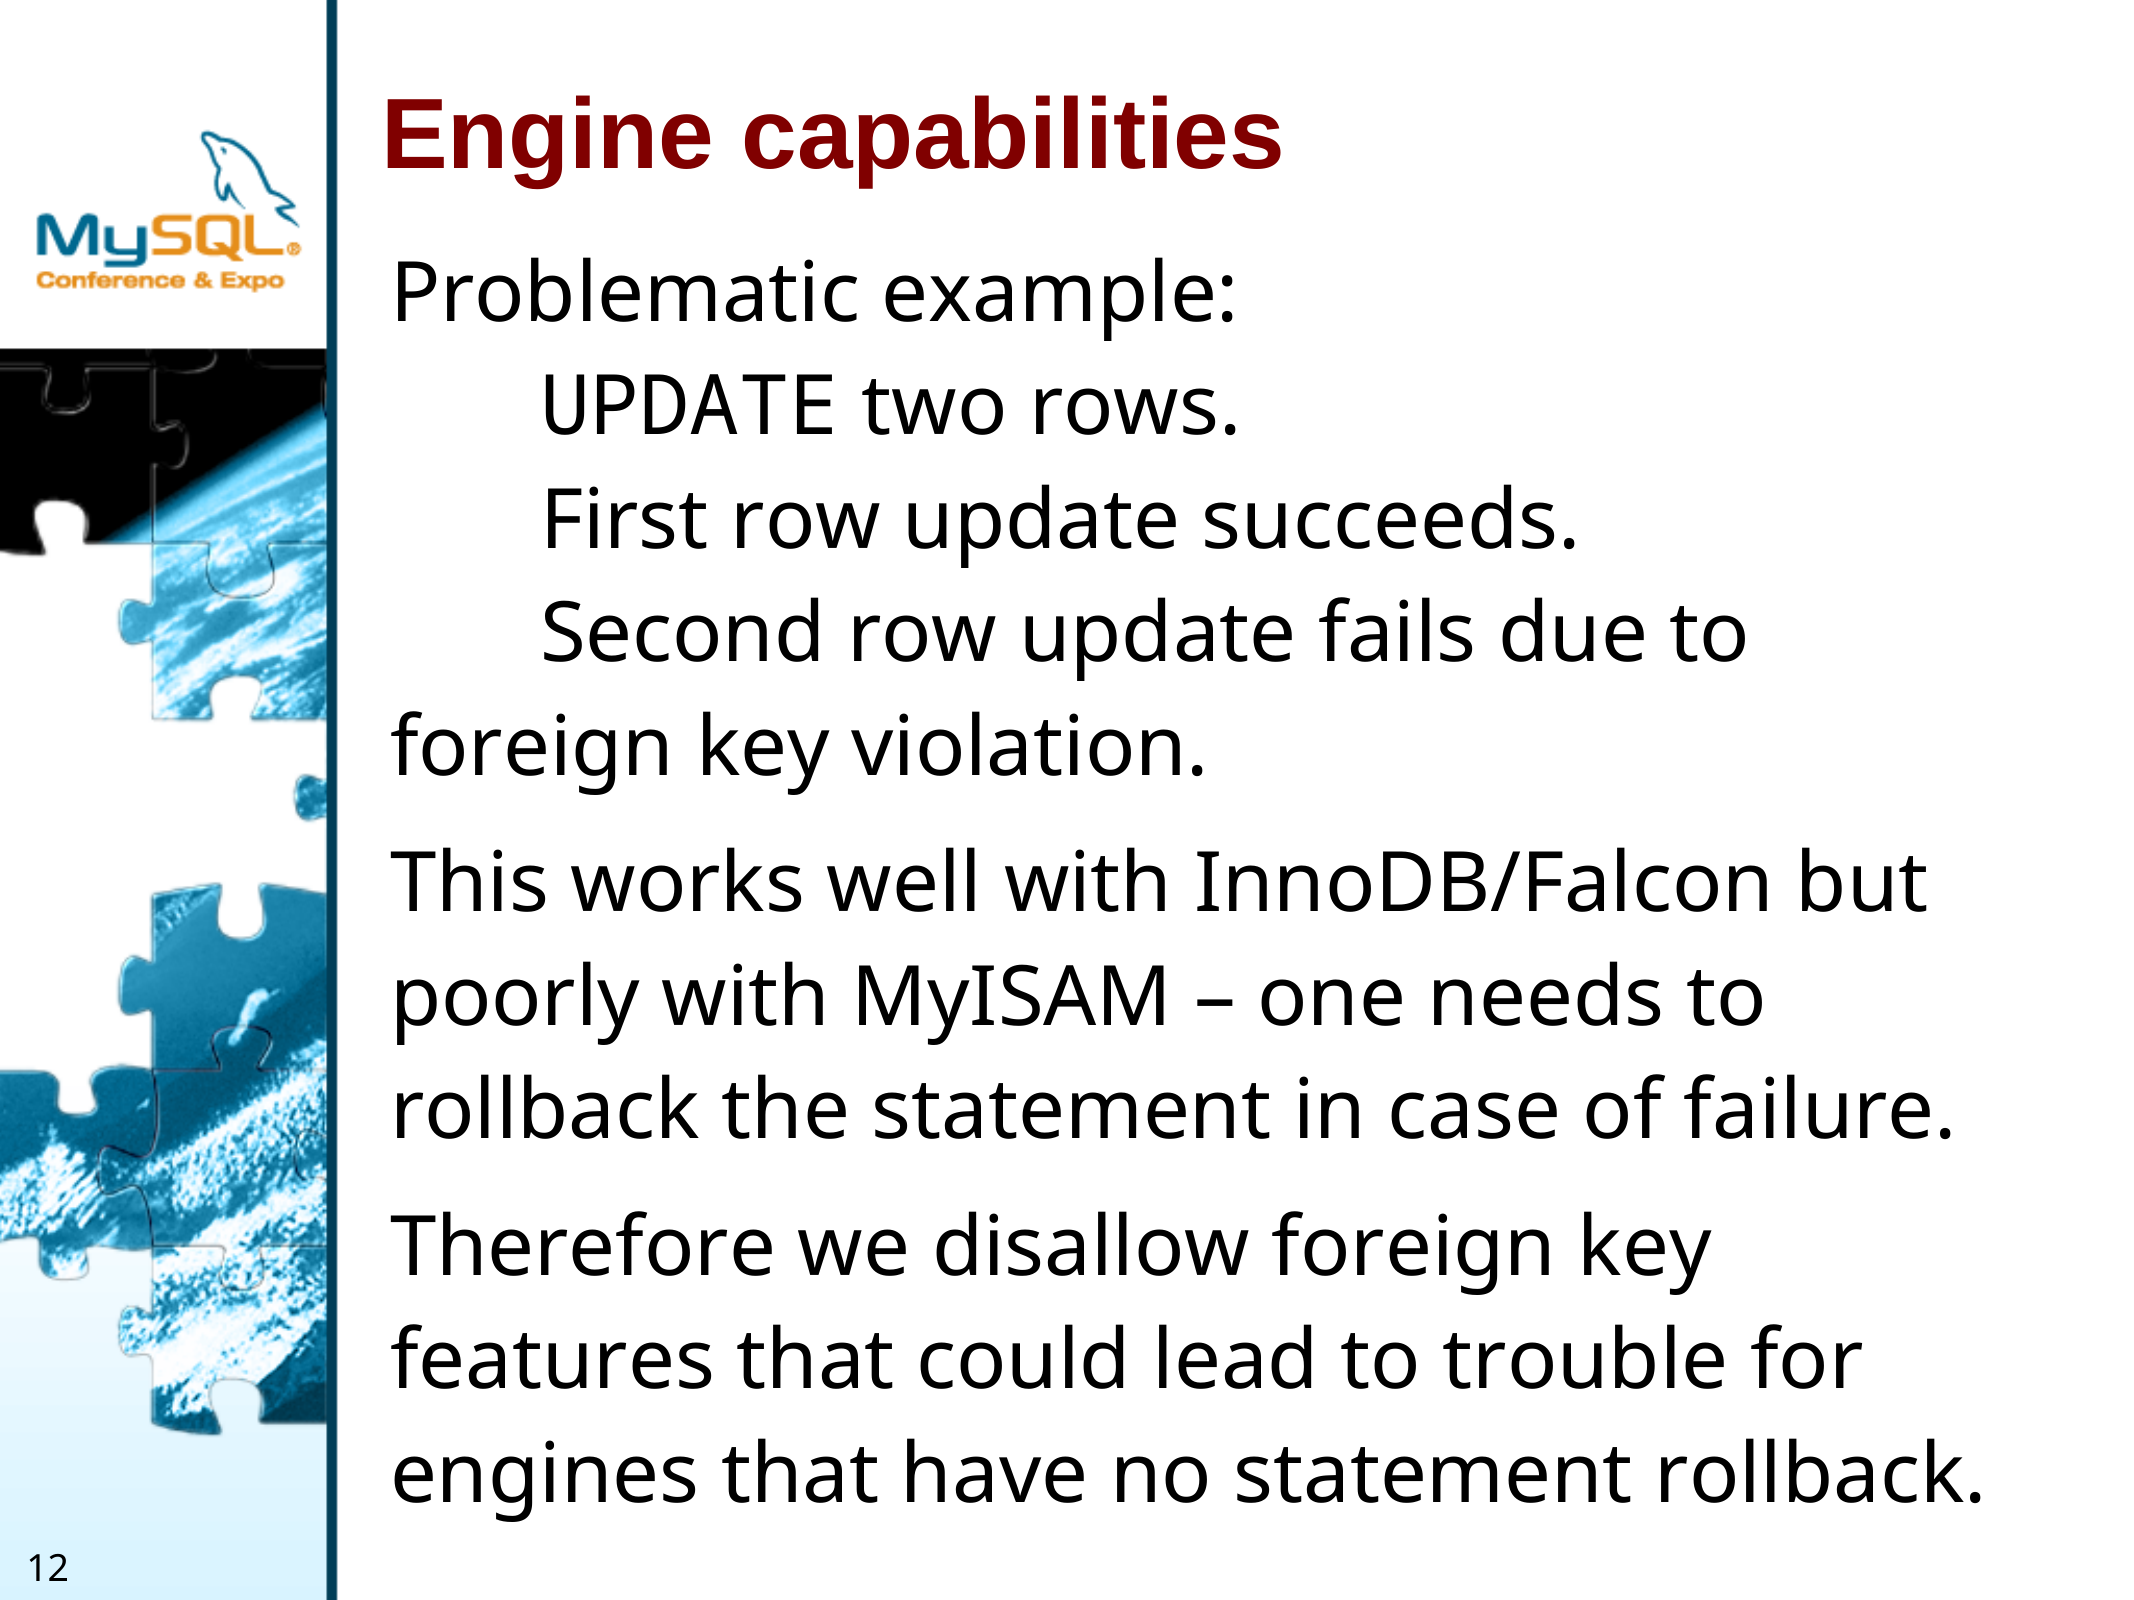

# Engine capabilities
Problematic example:
	UPDATE two rows.
	First row update succeeds.
	Second row update fails due to foreign key violation.
This works well with InnoDB/Falcon but poorly with MyISAM – one needs to rollback the statement in case of failure.
Therefore we disallow foreign key features that could lead to trouble for engines that have no statement rollback.